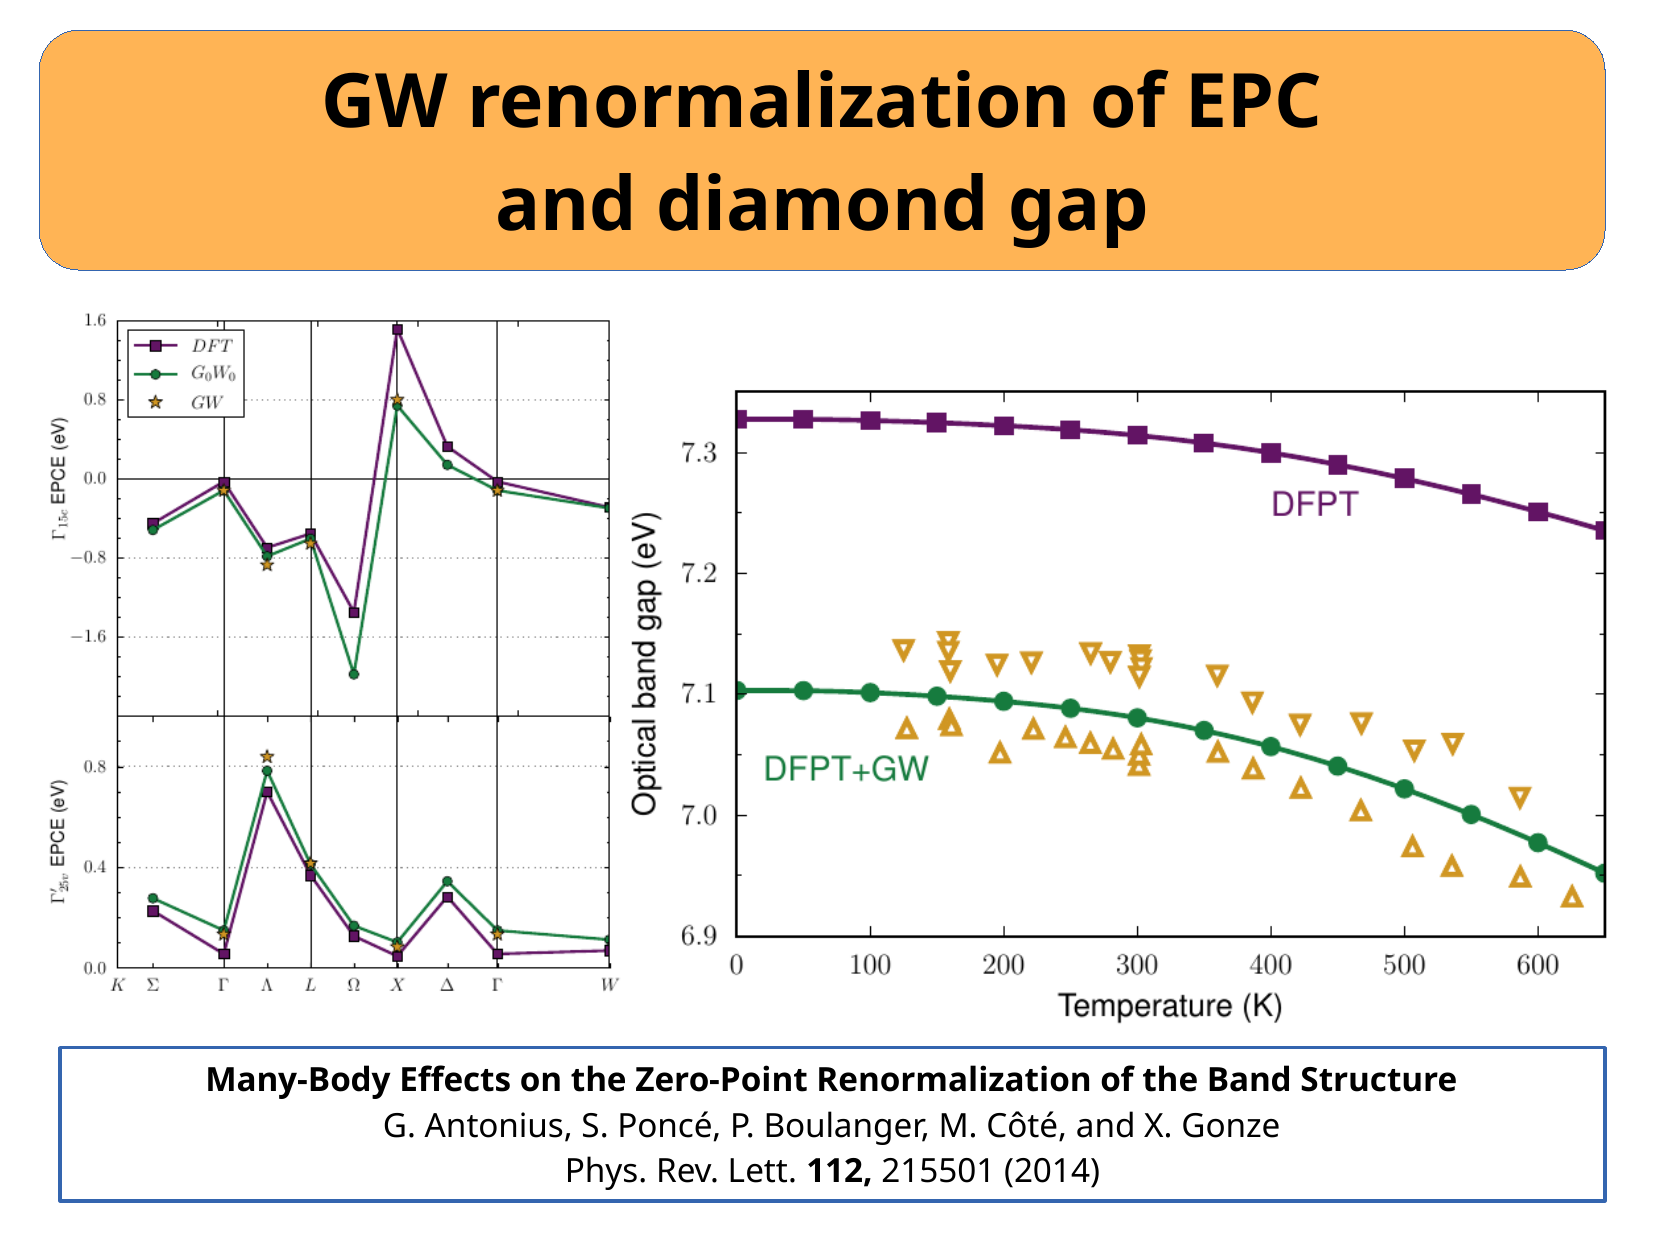

GW renormalization of EPC
and diamond gap
Many-Body Effects on the Zero-Point Renormalization of the Band Structure
G. Antonius, S. Poncé, P. Boulanger, M. Côté, and X. Gonze
Phys. Rev. Lett. 112, 215501 (2014)